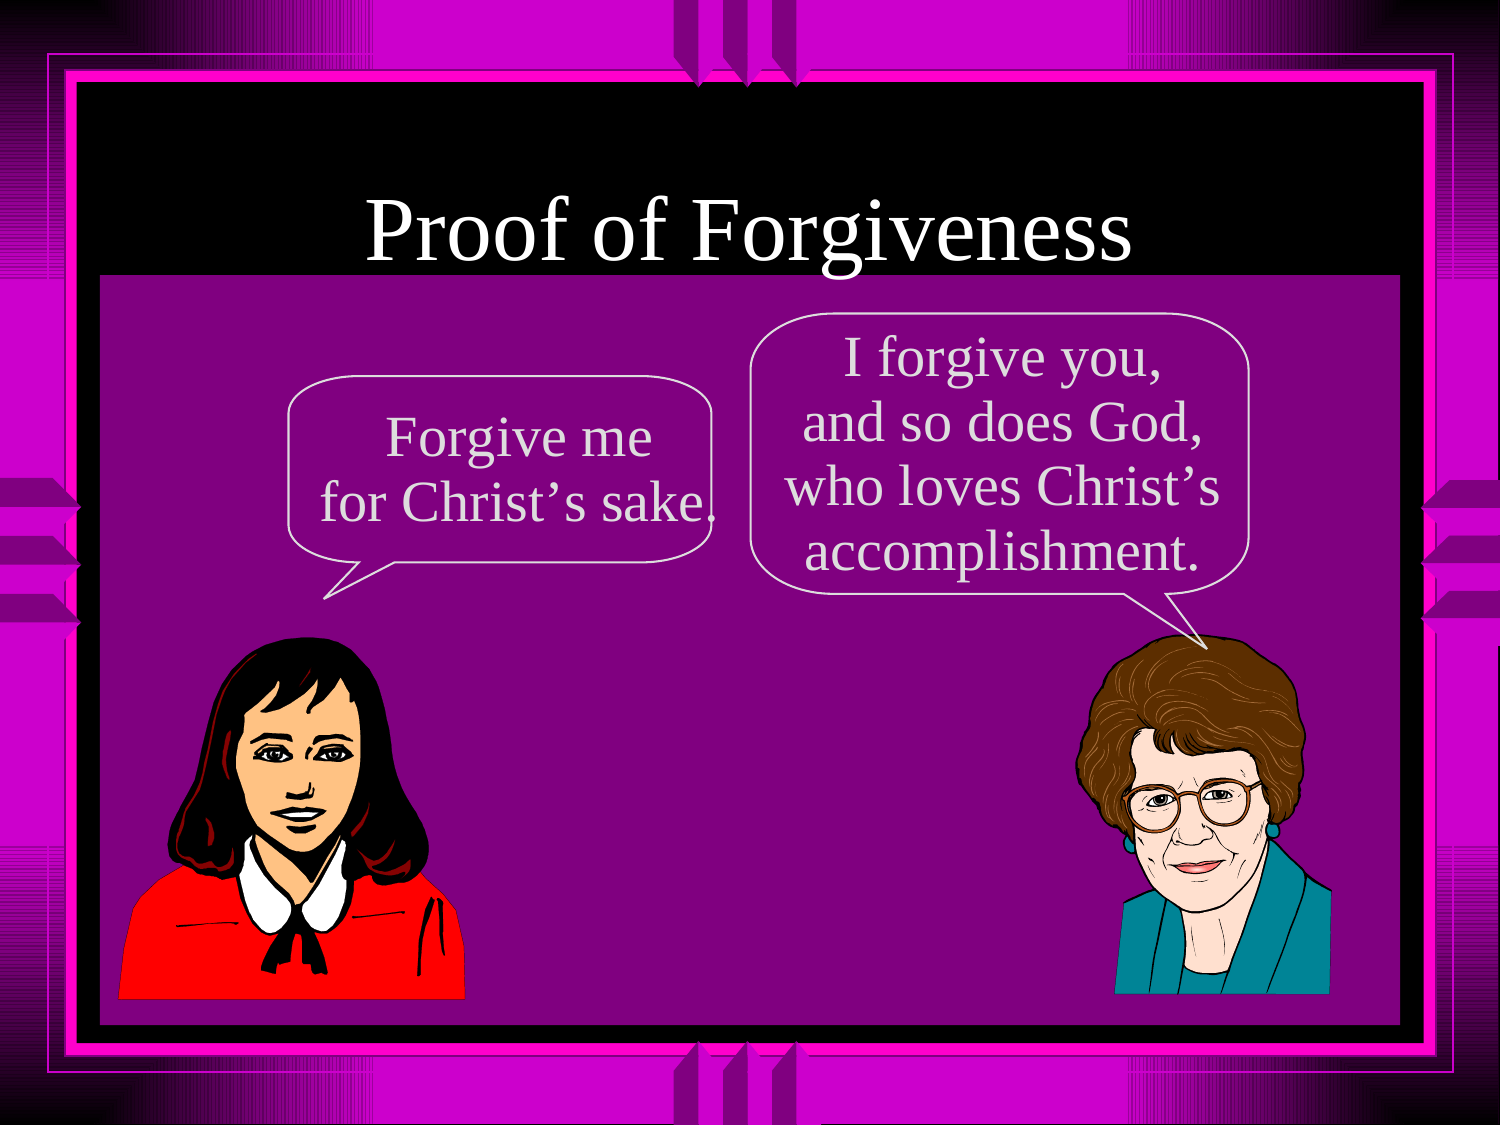

# Proof of Forgiveness
I forgive you,
and so does God,
who loves Christ’s
accomplishment.
Forgive me
for Christ’s sake.